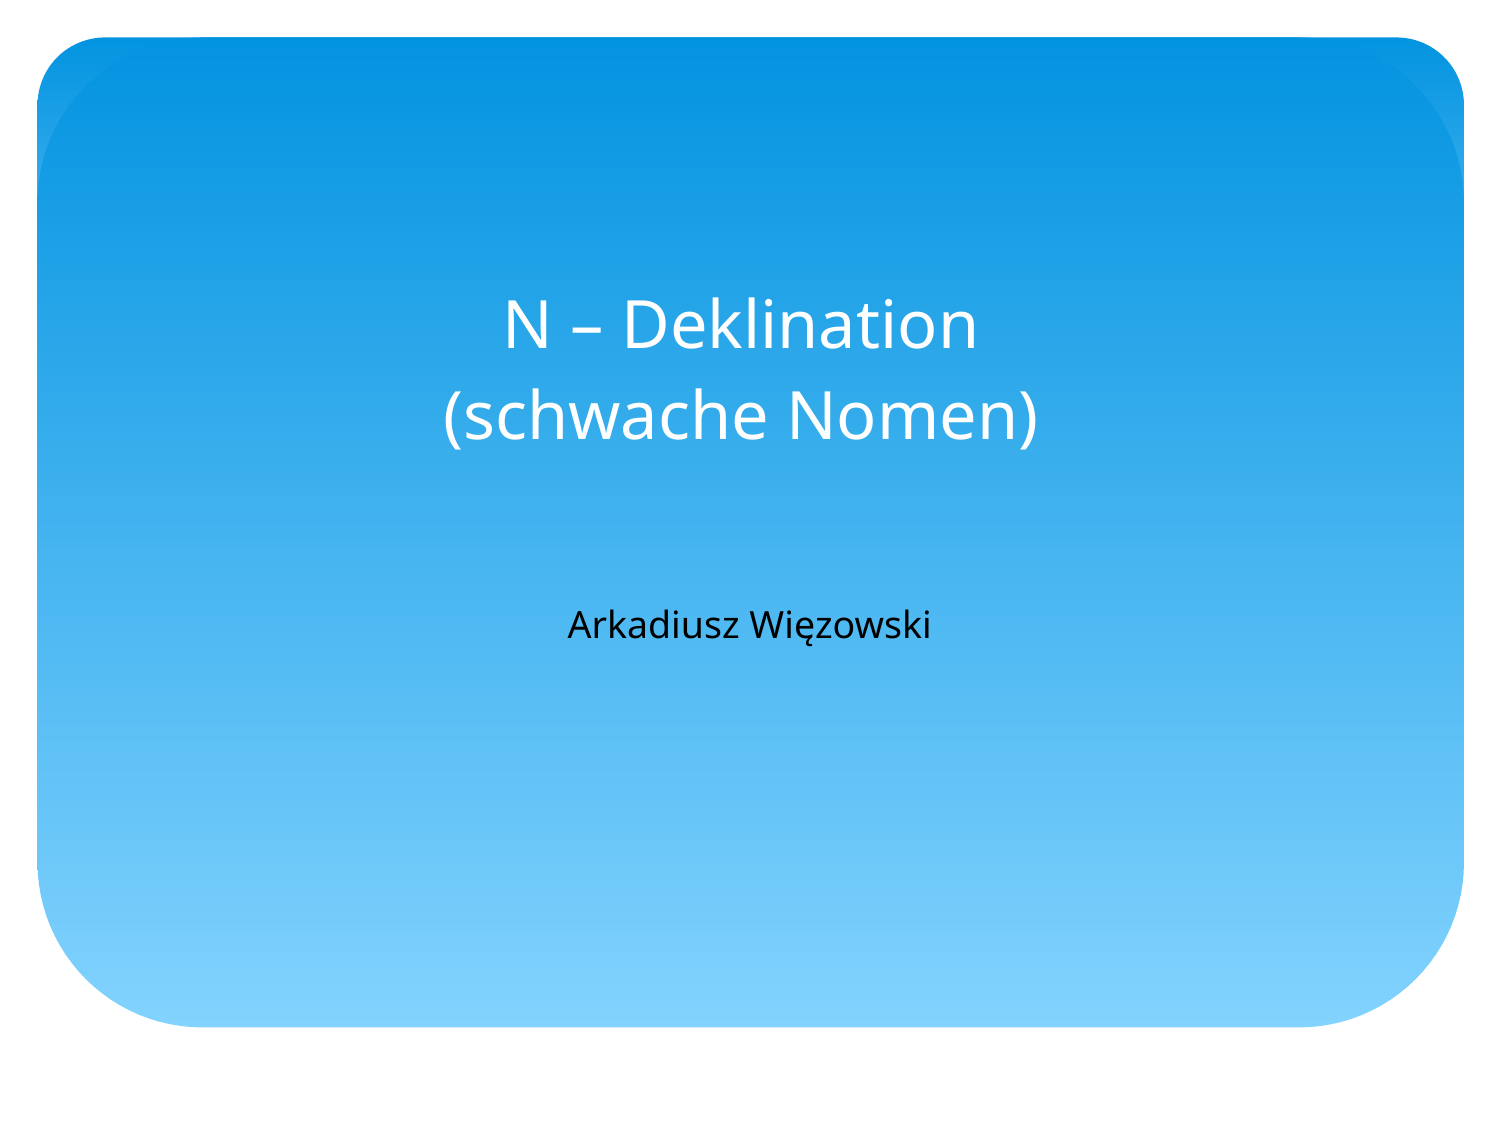

# N – Deklination (schwache Nomen)
Arkadiusz Więzowski